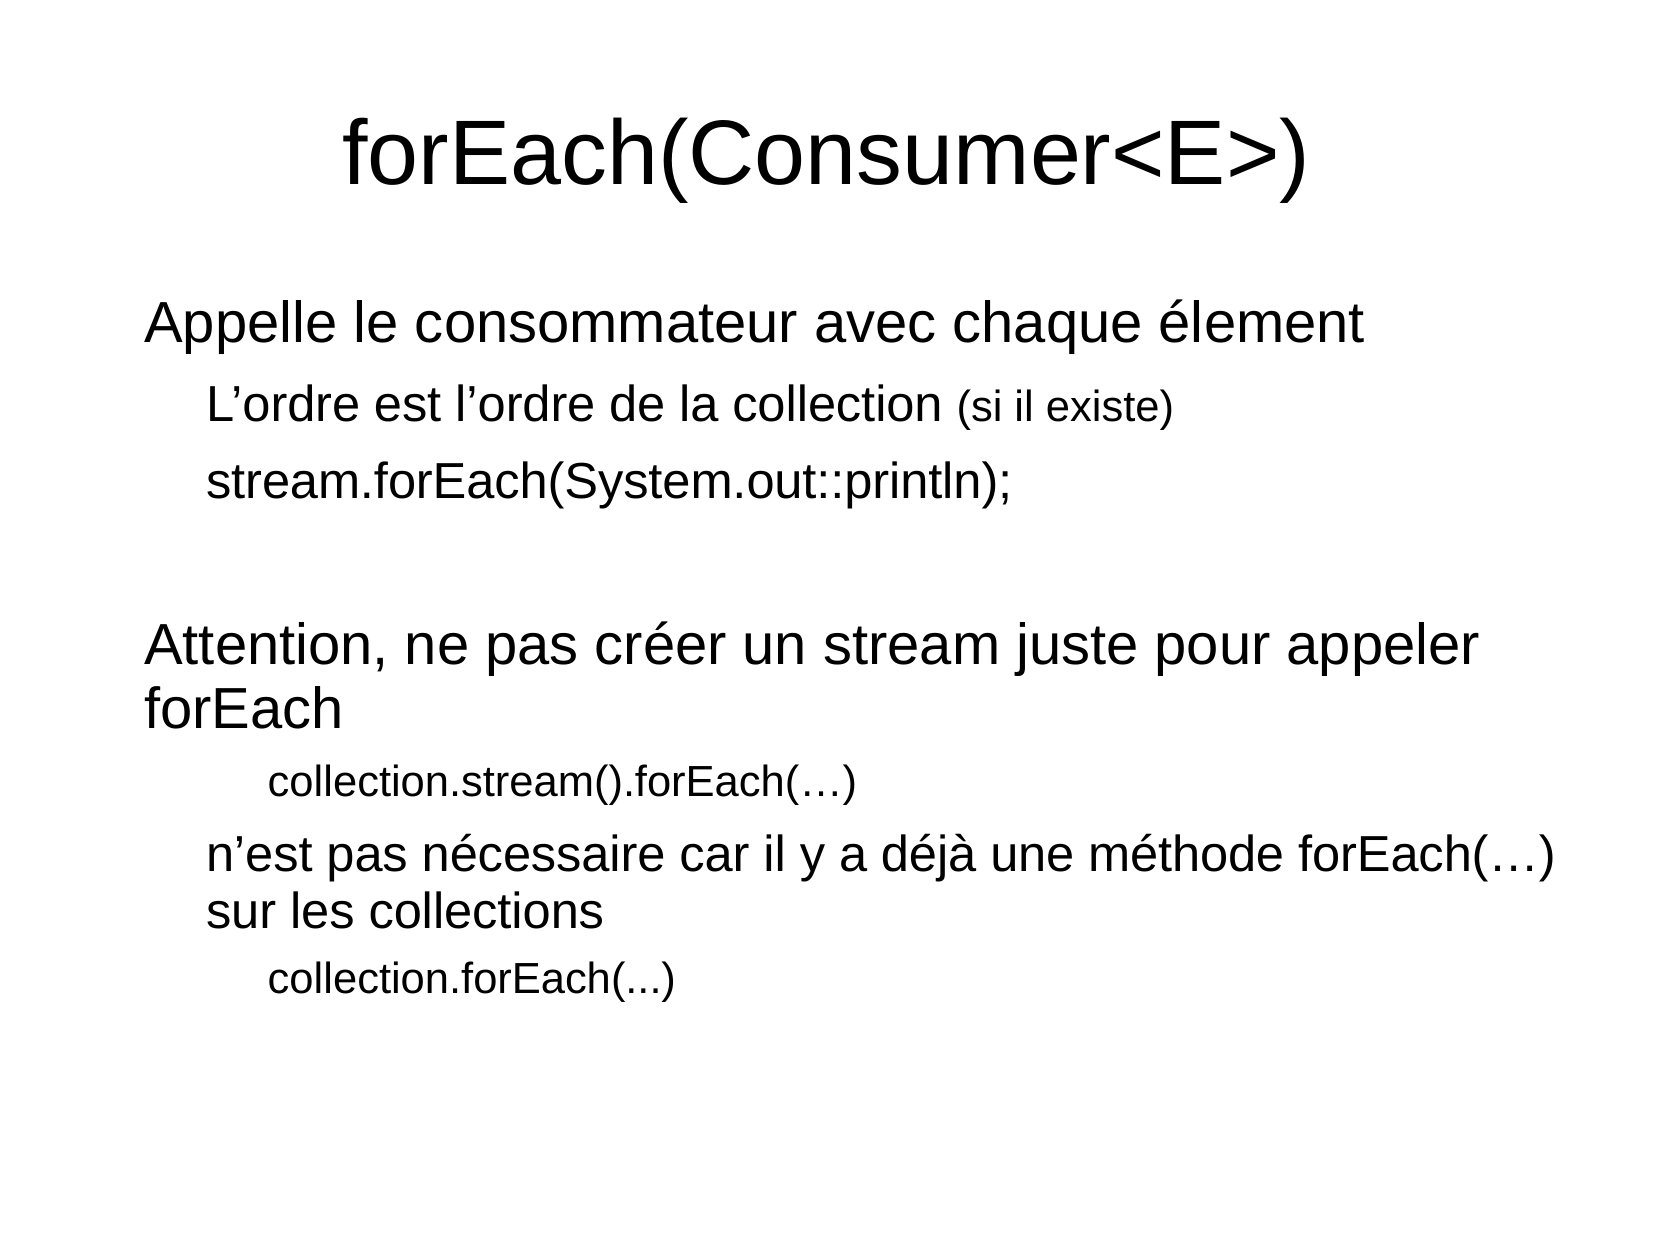

# forEach(Consumer<E>)
Appelle le consommateur avec chaque élement
L’ordre est l’ordre de la collection (si il existe)
stream.forEach(System.out::println);
Attention, ne pas créer un stream juste pour appeler forEach
collection.stream().forEach(…)
n’est pas nécessaire car il y a déjà une méthode forEach(…) sur les collections
collection.forEach(...)